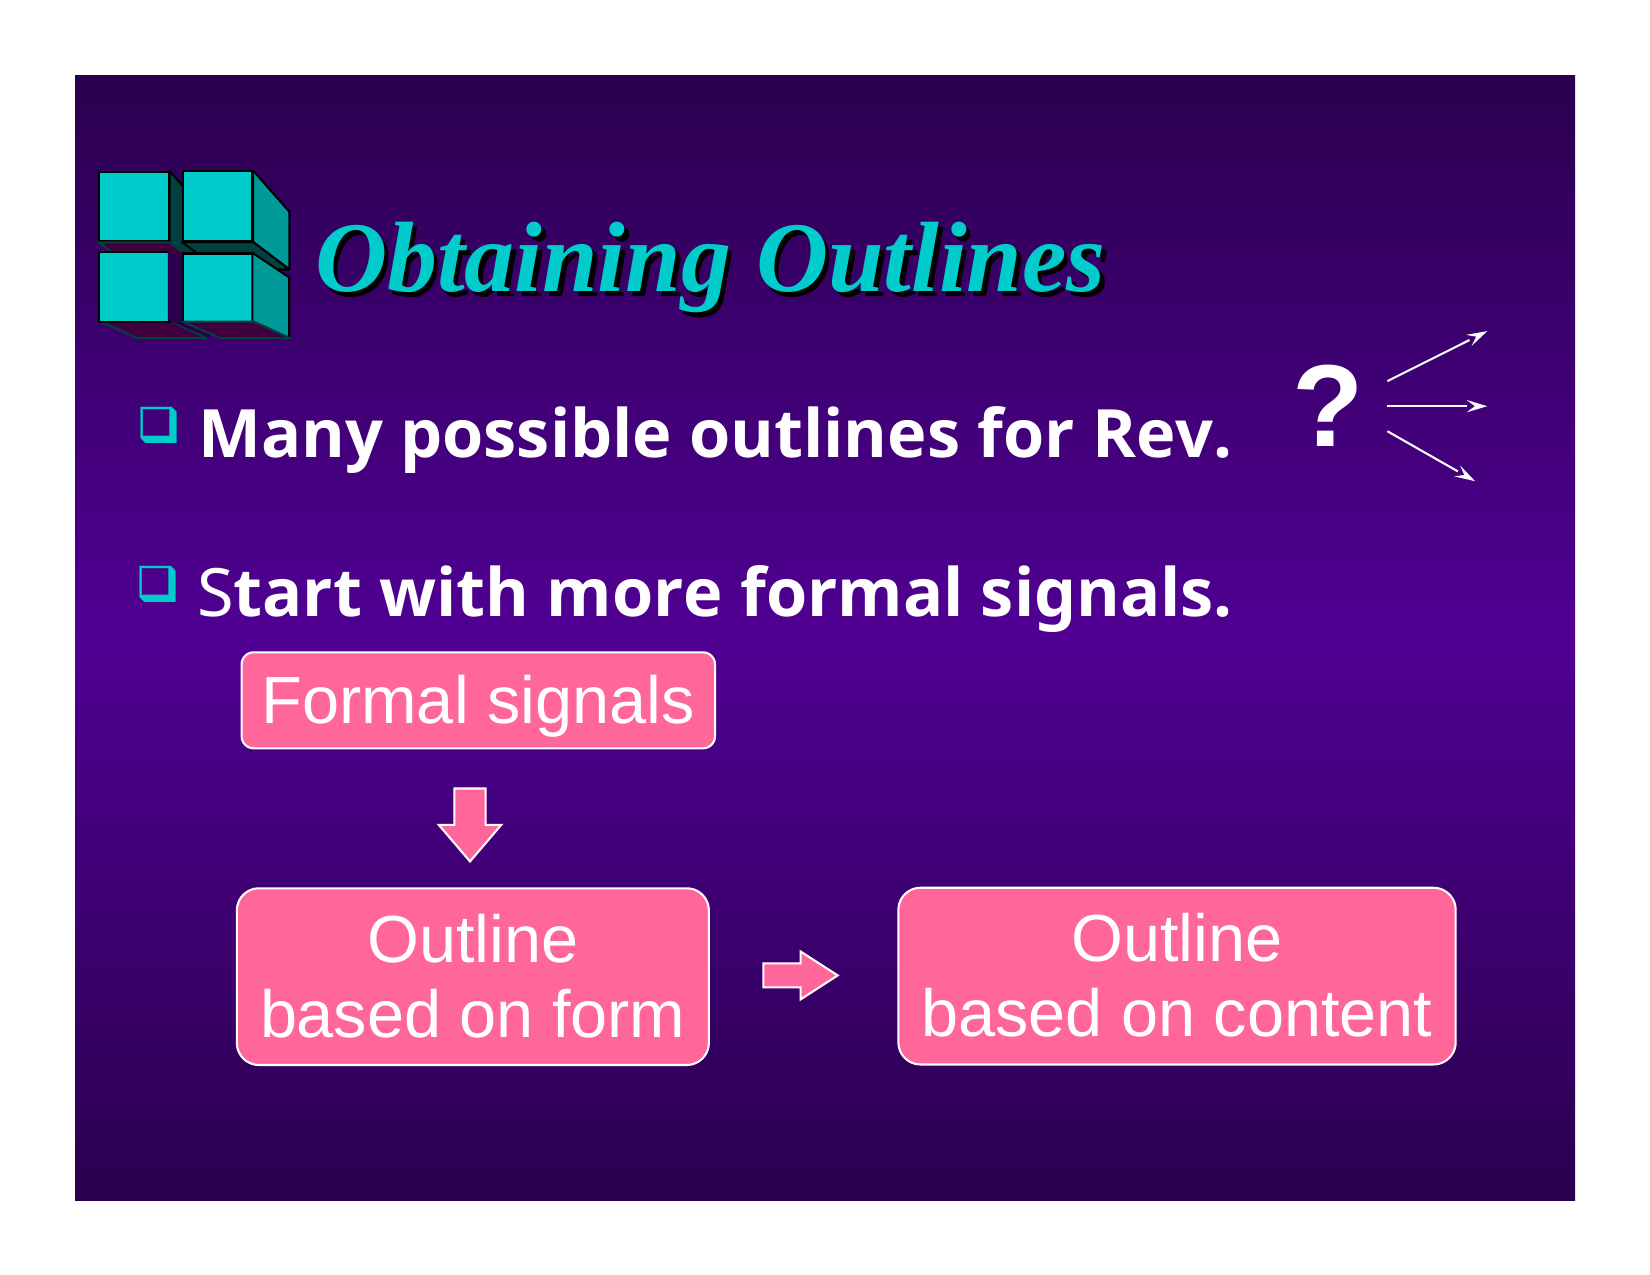

# Obtaining Outlines
?
 Many possible outlines for Rev.
 Start with more formal signals.
Formal signals
Outline
based on form
Outline
based on content